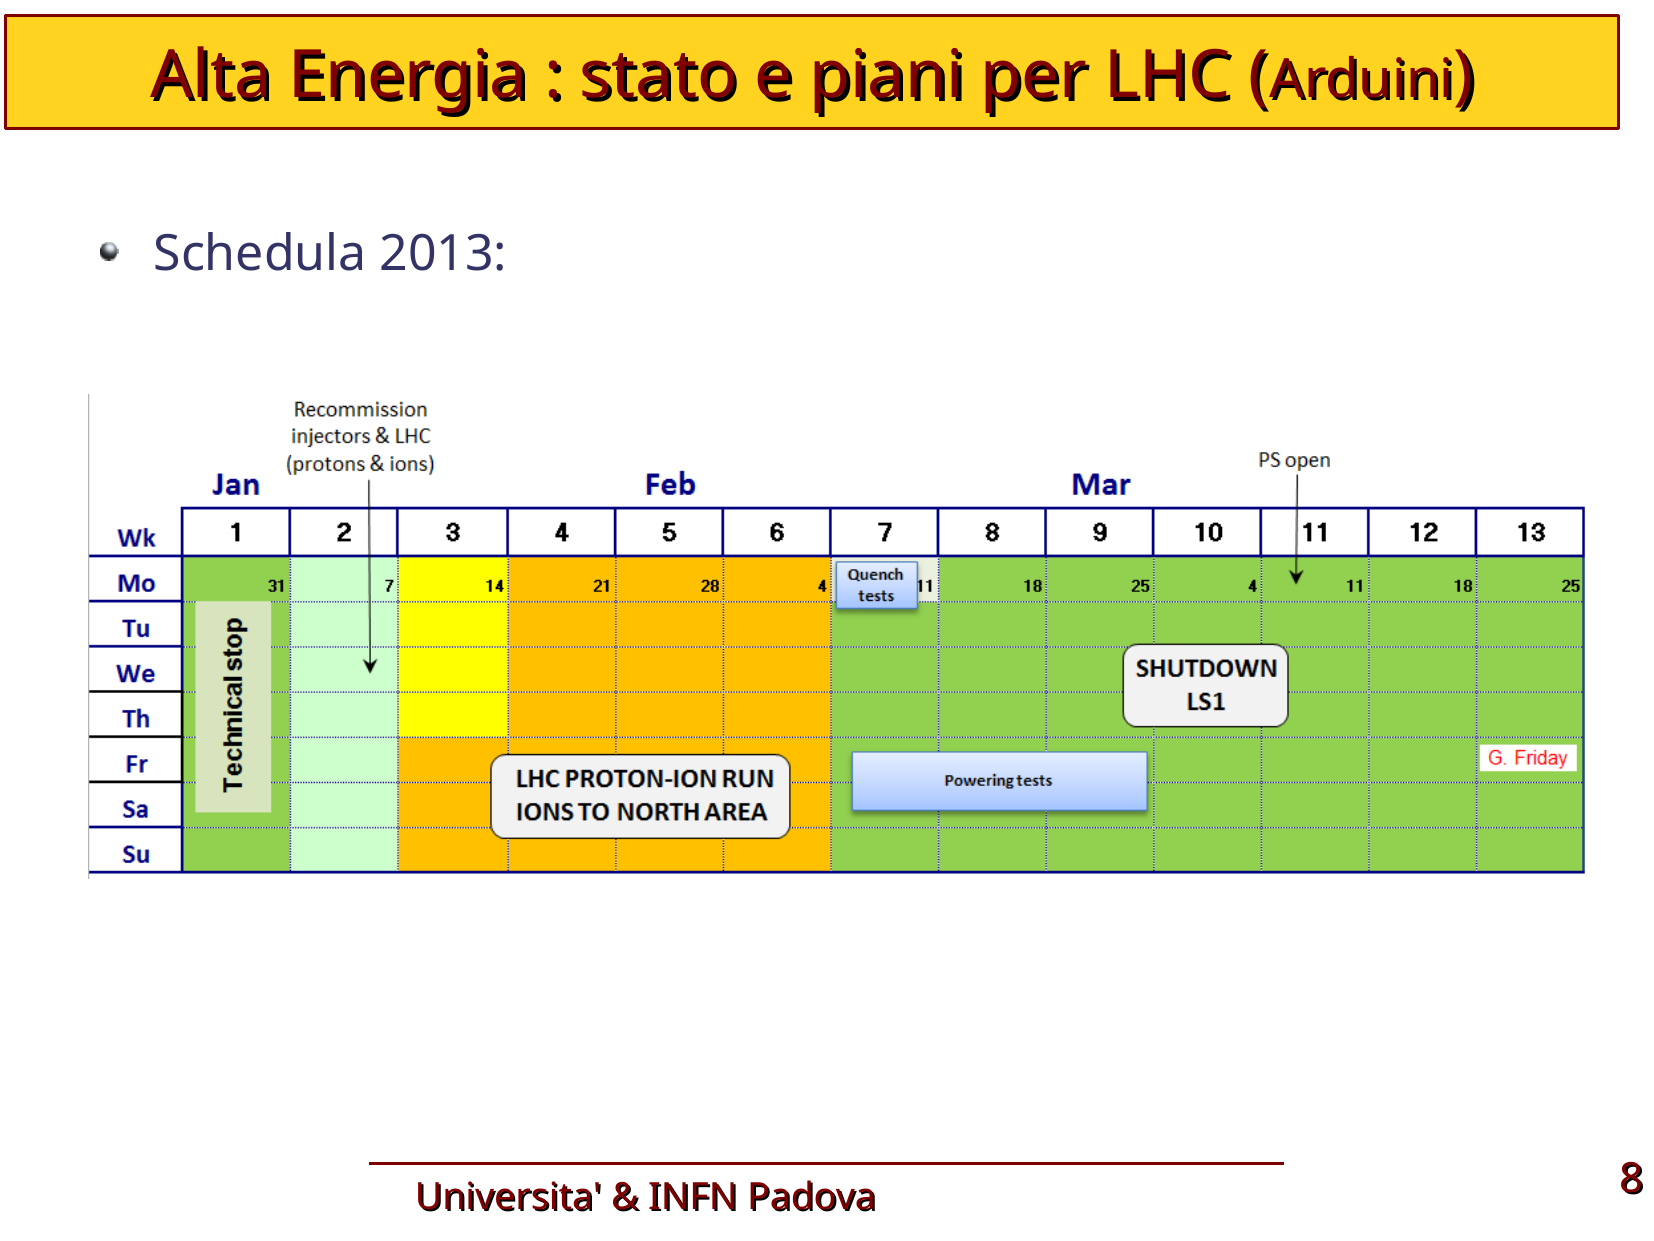

# Alta Energia : stato e piani per LHC (Arduini)
Schedula 2013: